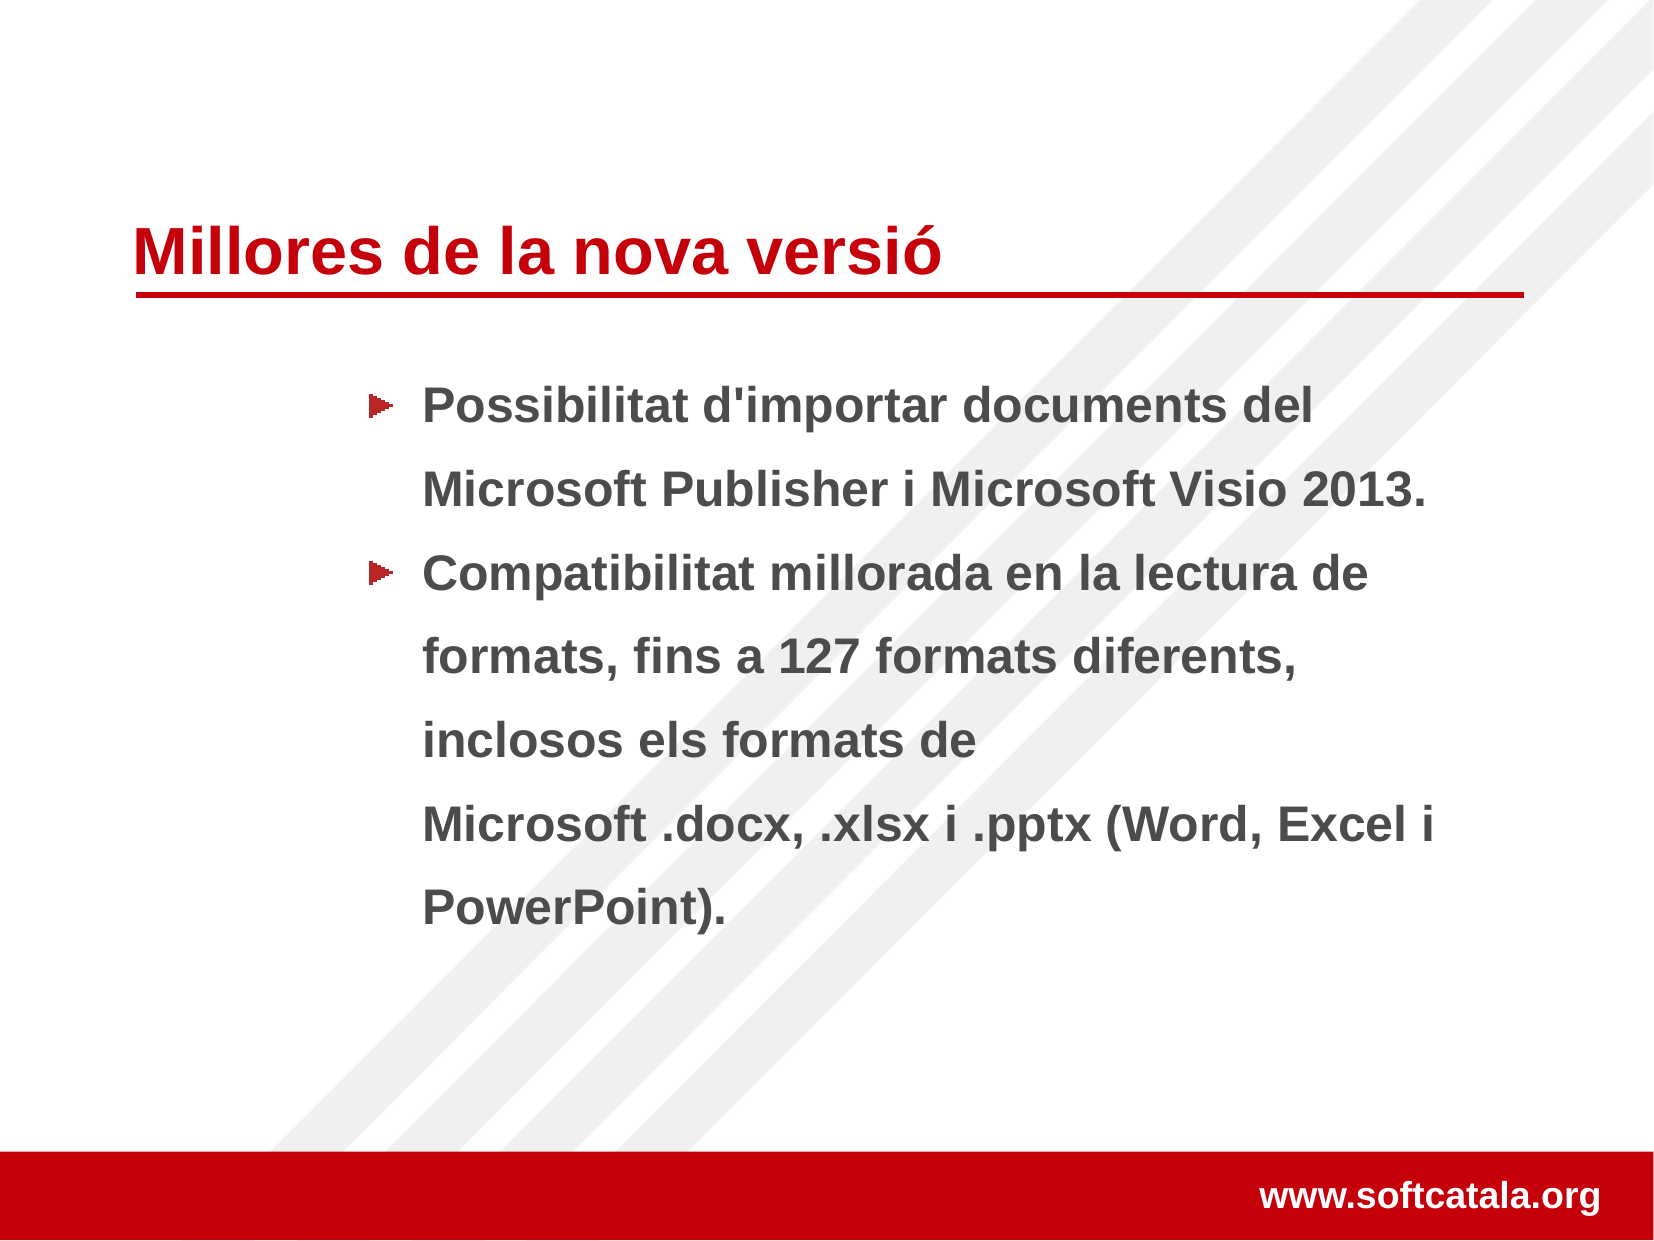

Millores de la nova versió
Possibilitat d'importar documents del Microsoft Publisher i Microsoft Visio 2013.
Compatibilitat millorada en la lectura de formats, fins a 127 formats diferents, inclosos els formats de Microsoft .docx, .xlsx i .pptx (Word, Excel i PowerPoint).
 www.softcatala.org